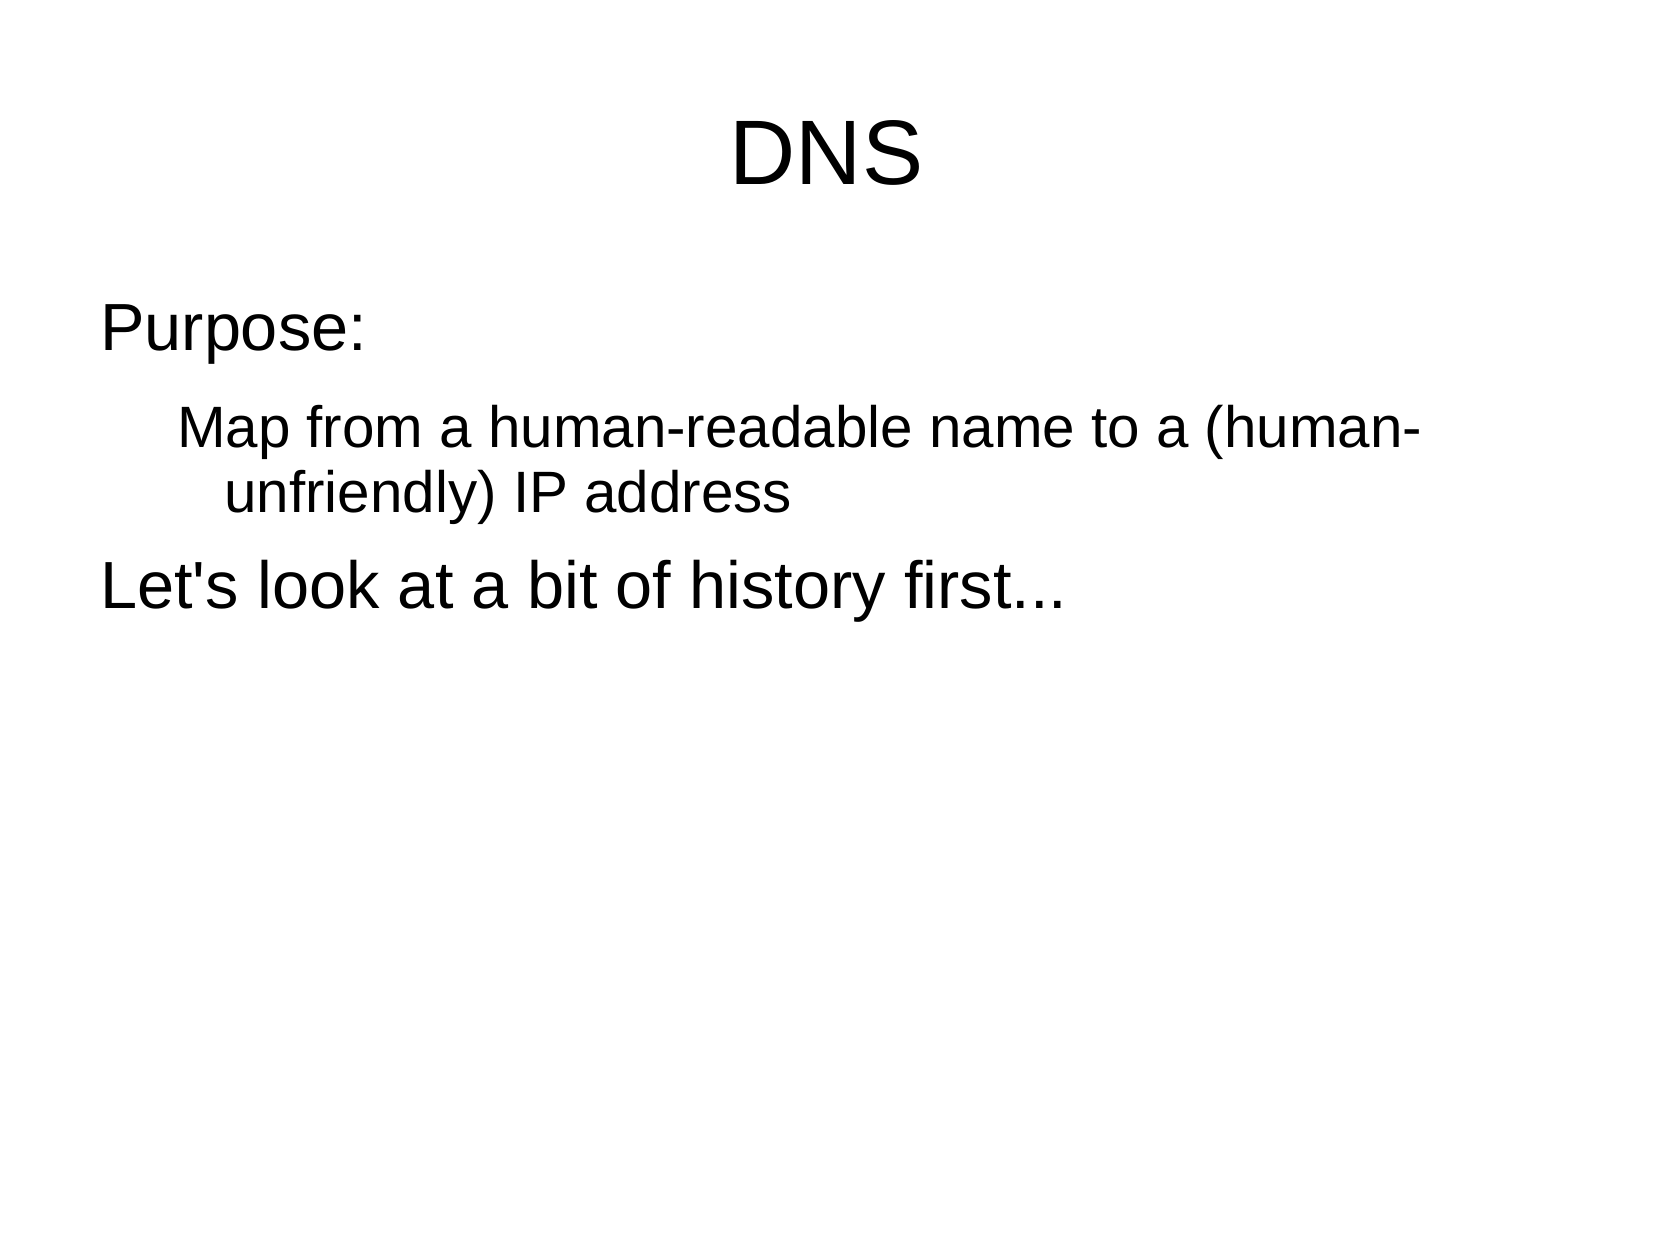

# DNS
Purpose:
Map from a human-readable name to a (human-unfriendly) IP address
Let's look at a bit of history first...